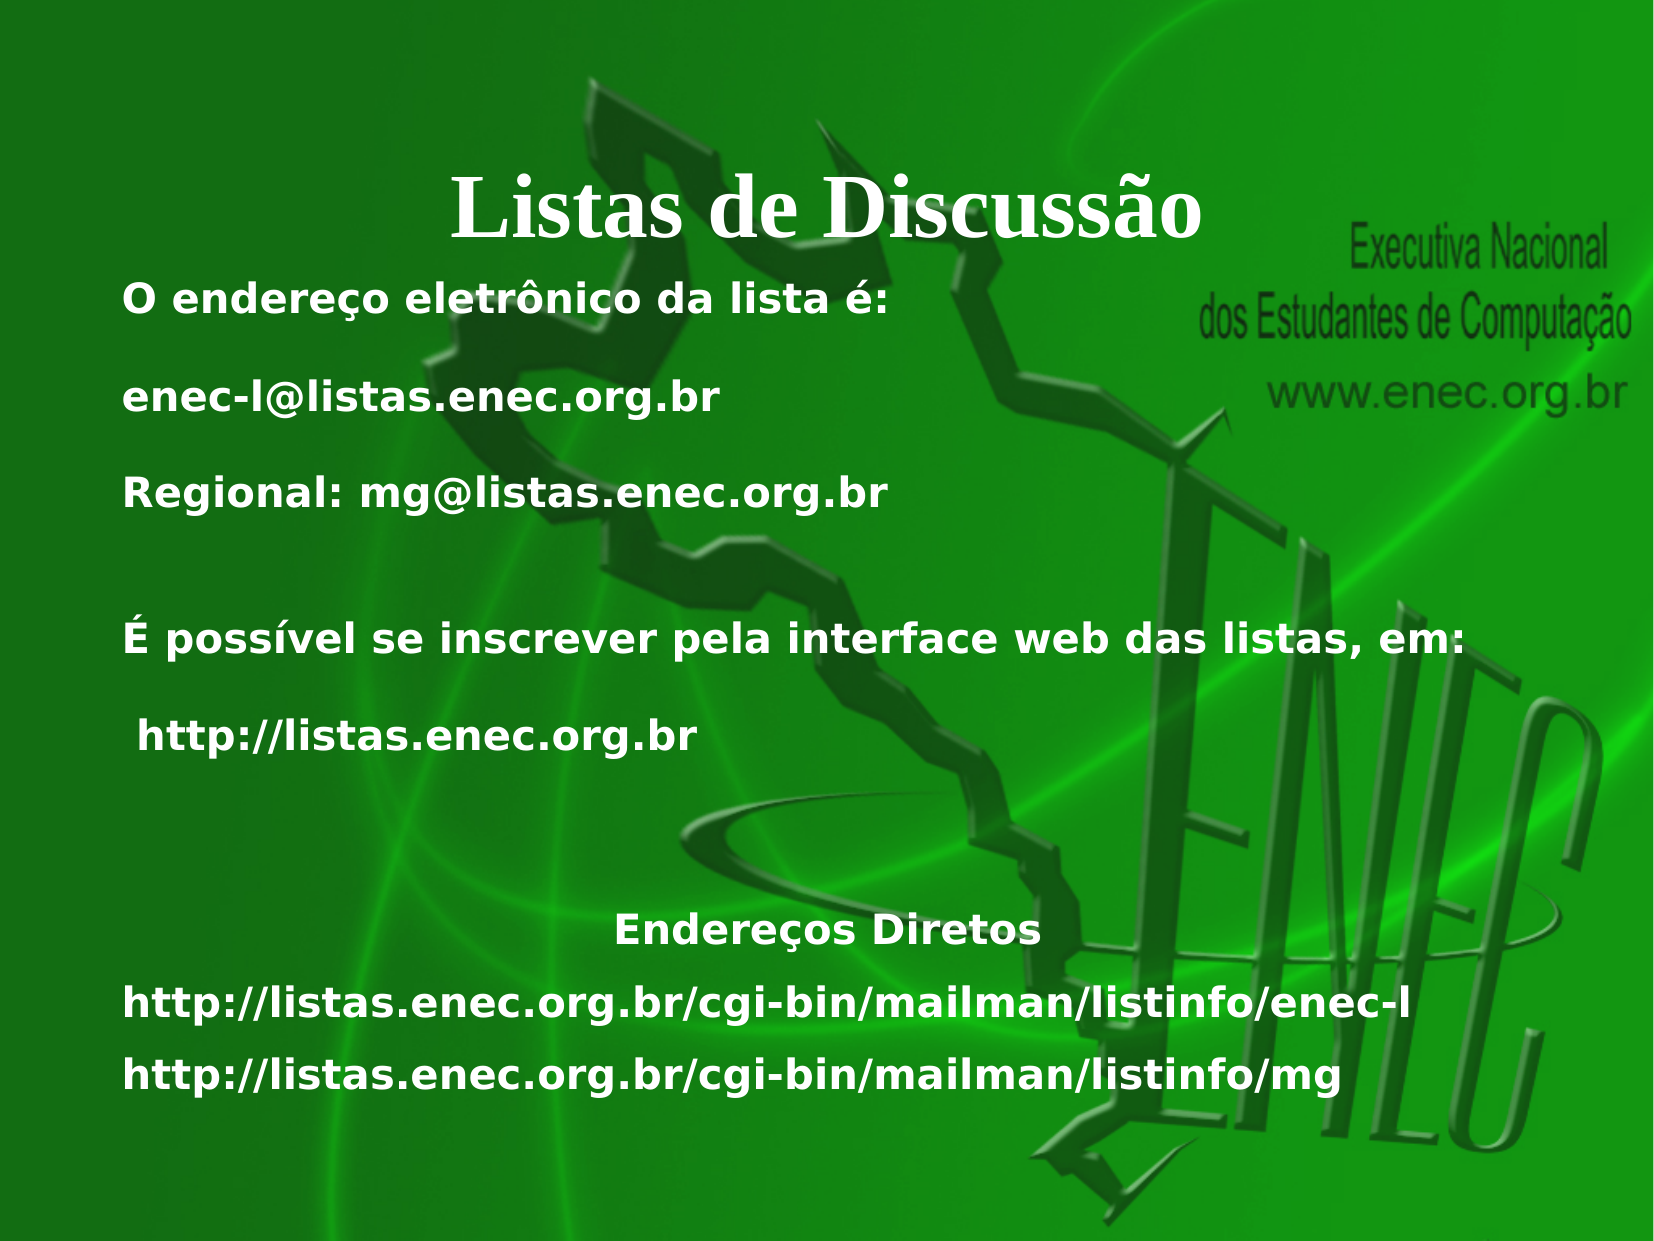

# Listas de Discussão
O endereço eletrônico da lista é:
enec-l@listas.enec.org.br
Regional: mg@listas.enec.org.br
É possível se inscrever pela interface web das listas, em:
 http://listas.enec.org.br
Endereços Diretos
http://listas.enec.org.br/cgi-bin/mailman/listinfo/enec-l
http://listas.enec.org.br/cgi-bin/mailman/listinfo/mg